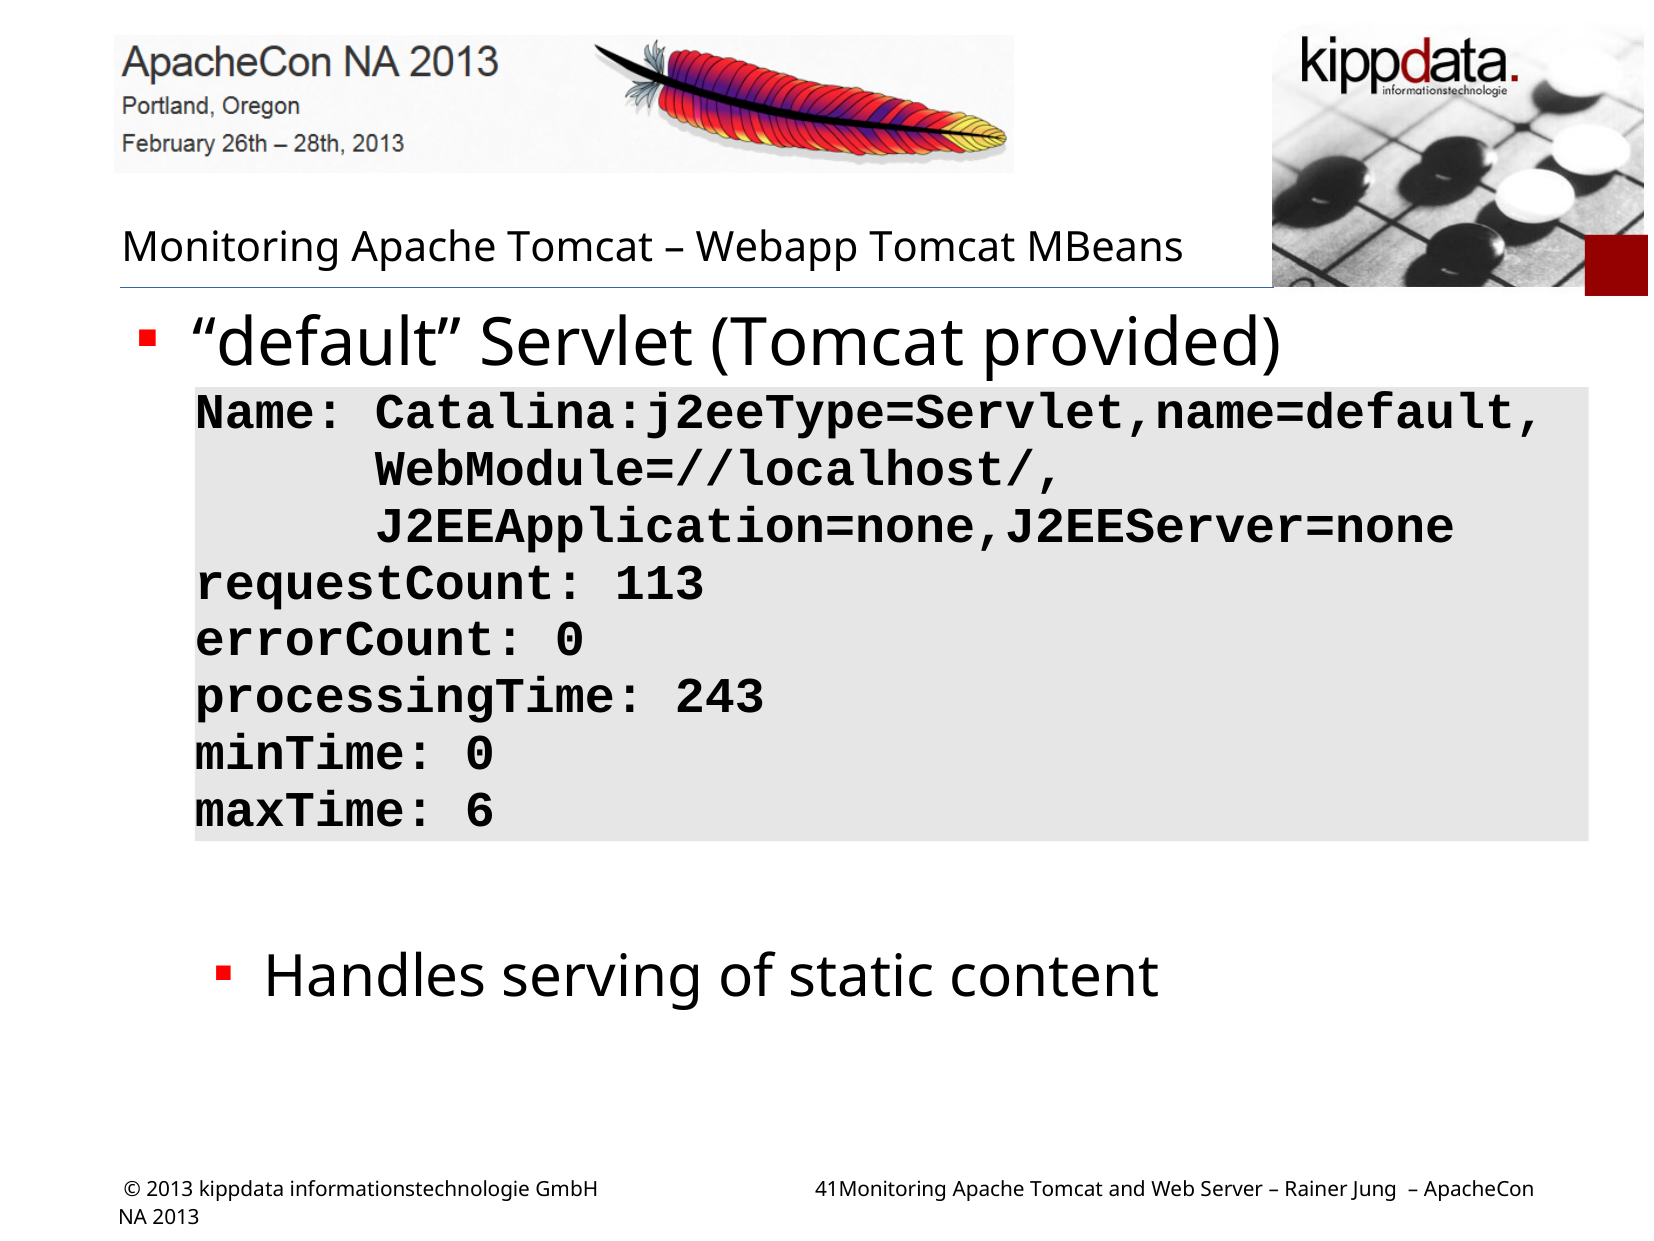

# Monitoring Apache Tomcat – Webapp Tomcat MBeans
“default” Servlet (Tomcat provided)
Handles serving of static content
Name: Catalina:j2eeType=Servlet,name=default,
 WebModule=//localhost/,
 J2EEApplication=none,J2EEServer=none
requestCount: 113
errorCount: 0
processingTime: 243
minTime: 0
maxTime: 6